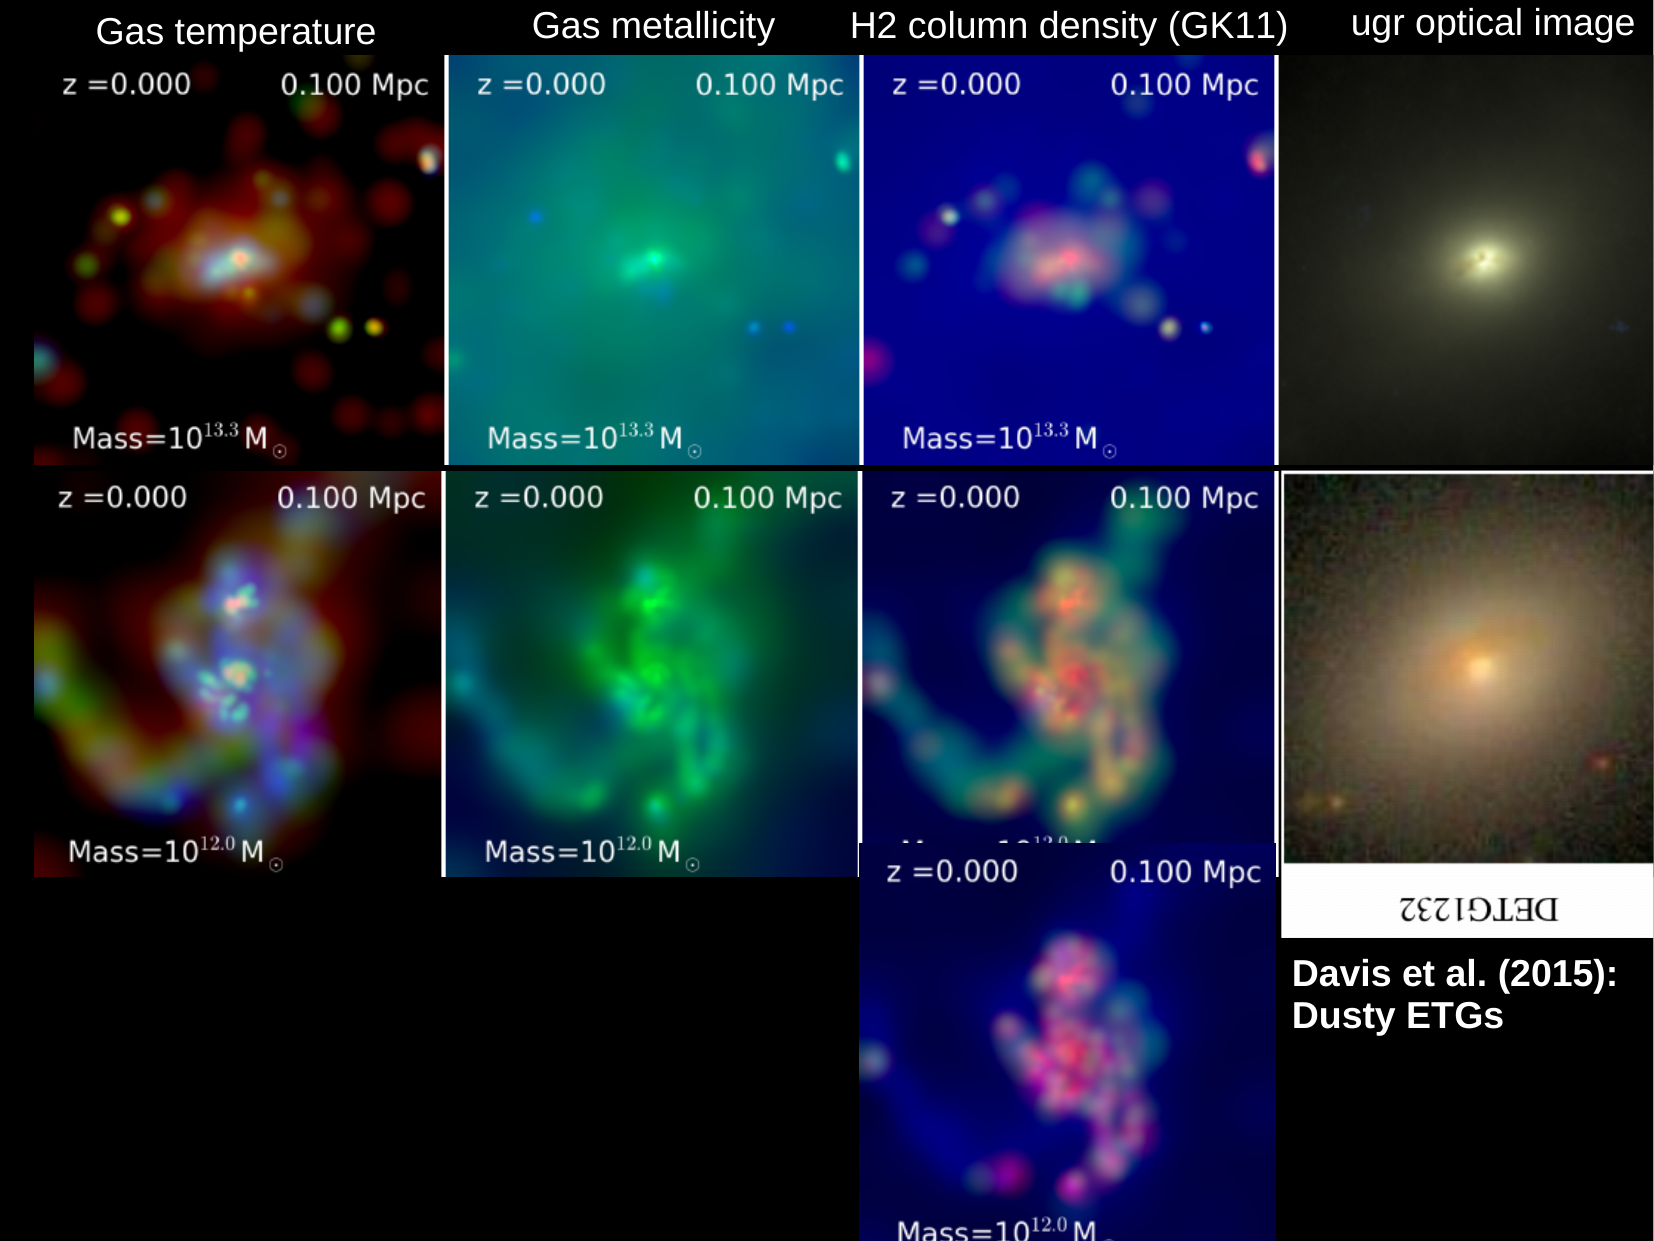

ugr optical image
Gas metallicity
H2 column density (GK11)
Gas temperature
Davis et al. (2015):
Dusty ETGs